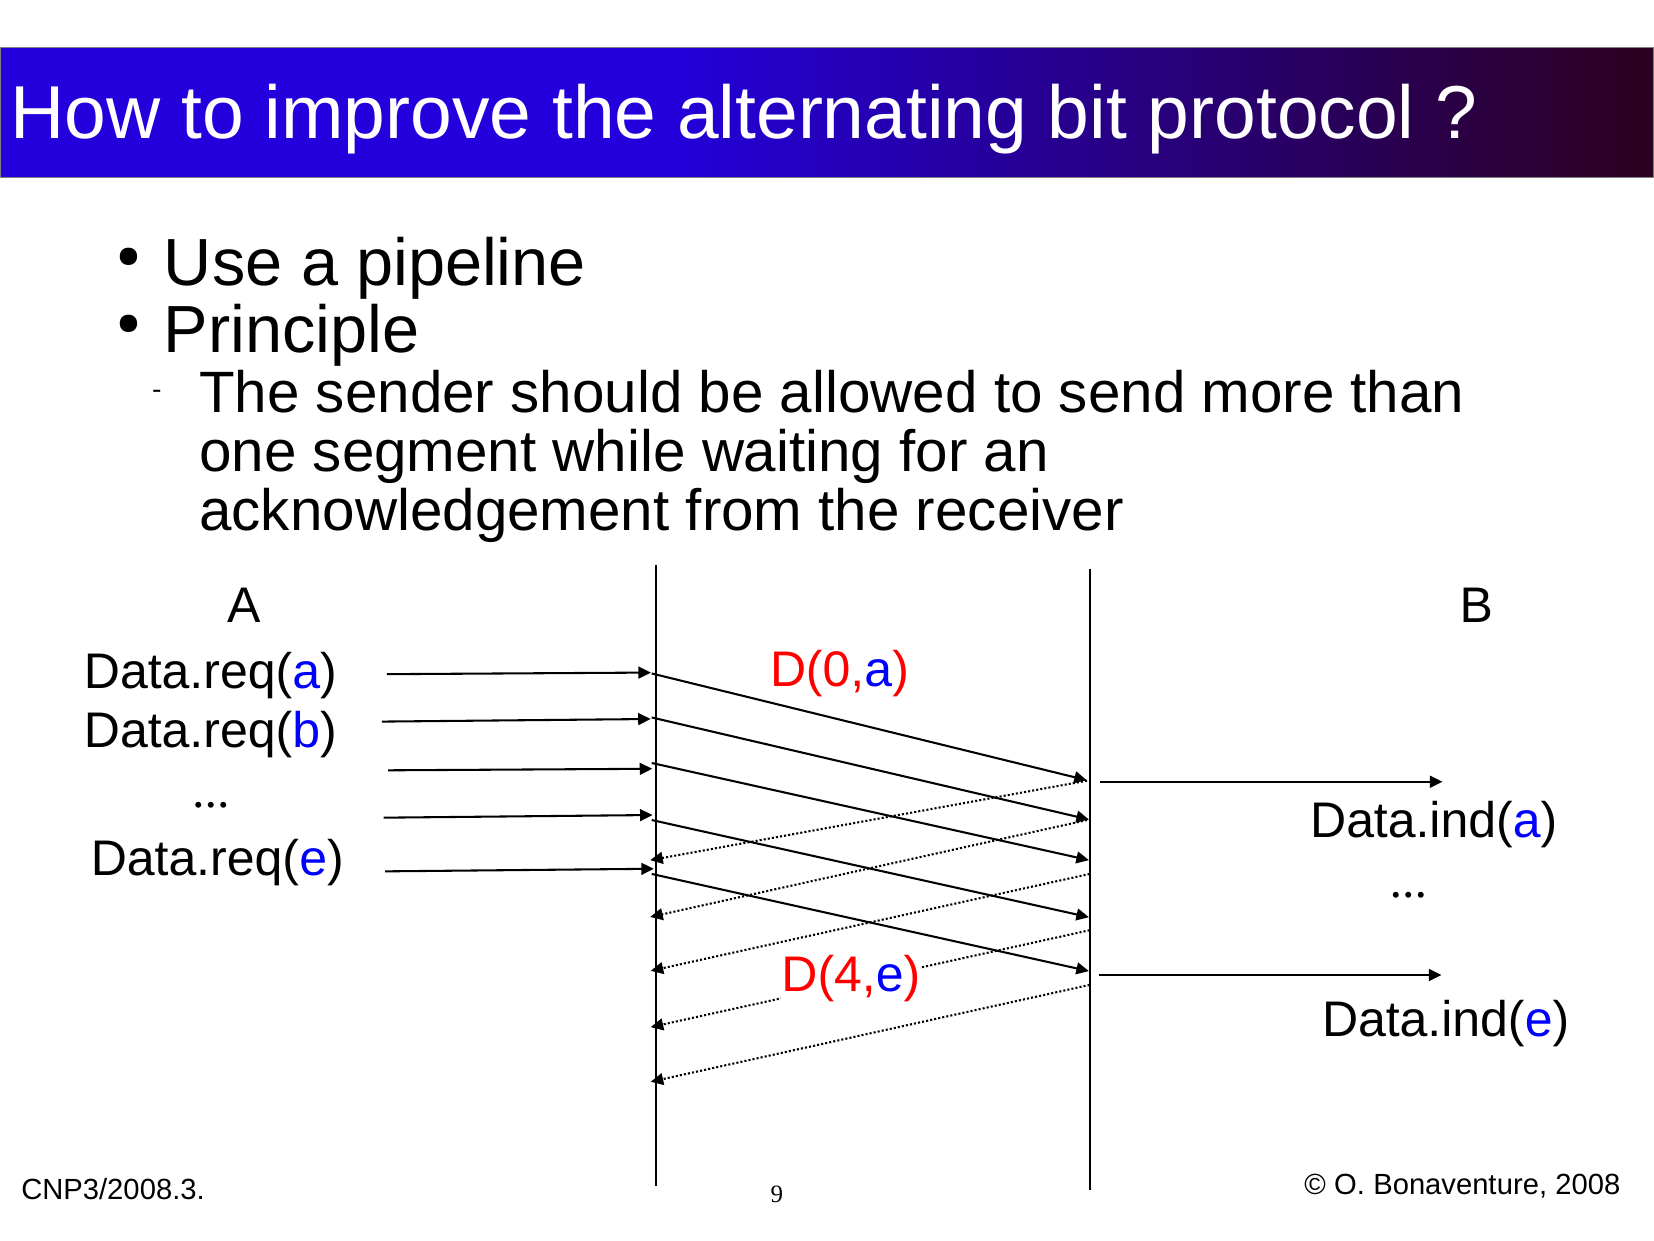

# How to improve the alternating bit protocol ?
Use a pipeline
Principle
The sender should be allowed to send more than one segment while waiting for an acknowledgement from the receiver
A B
D(0,a)
Data.req(a)
Data.req(b)
...
Data.ind(a)
Data.req(e)
...
D(4,e)
Data.ind(e)
© O. Bonaventure, 2008
CNP3/2008.3.